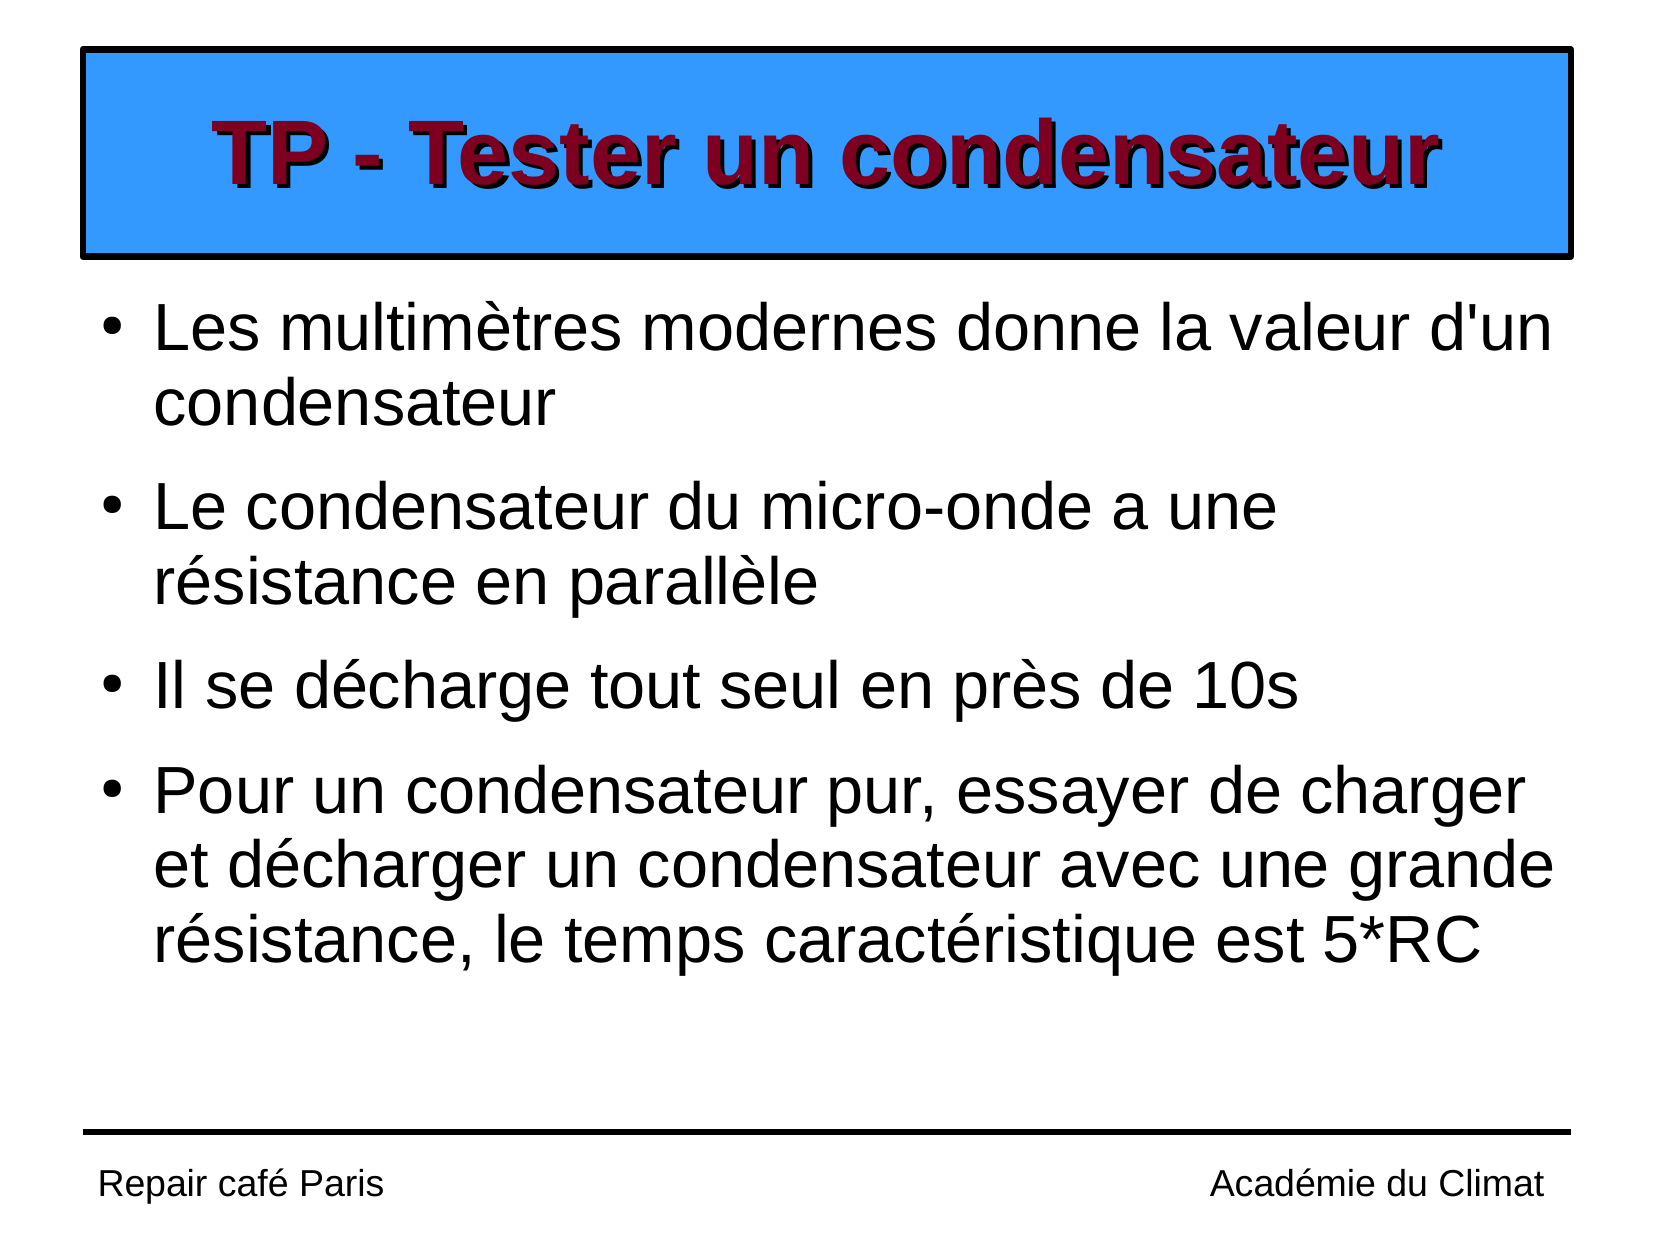

# TP - Tester un condensateur
Les multimètres modernes donne la valeur d'un condensateur
Le condensateur du micro-onde a une résistance en parallèle
Il se décharge tout seul en près de 10s
Pour un condensateur pur, essayer de charger et décharger un condensateur avec une grande résistance, le temps caractéristique est 5*RC
Repair café Paris	Académie du Climat